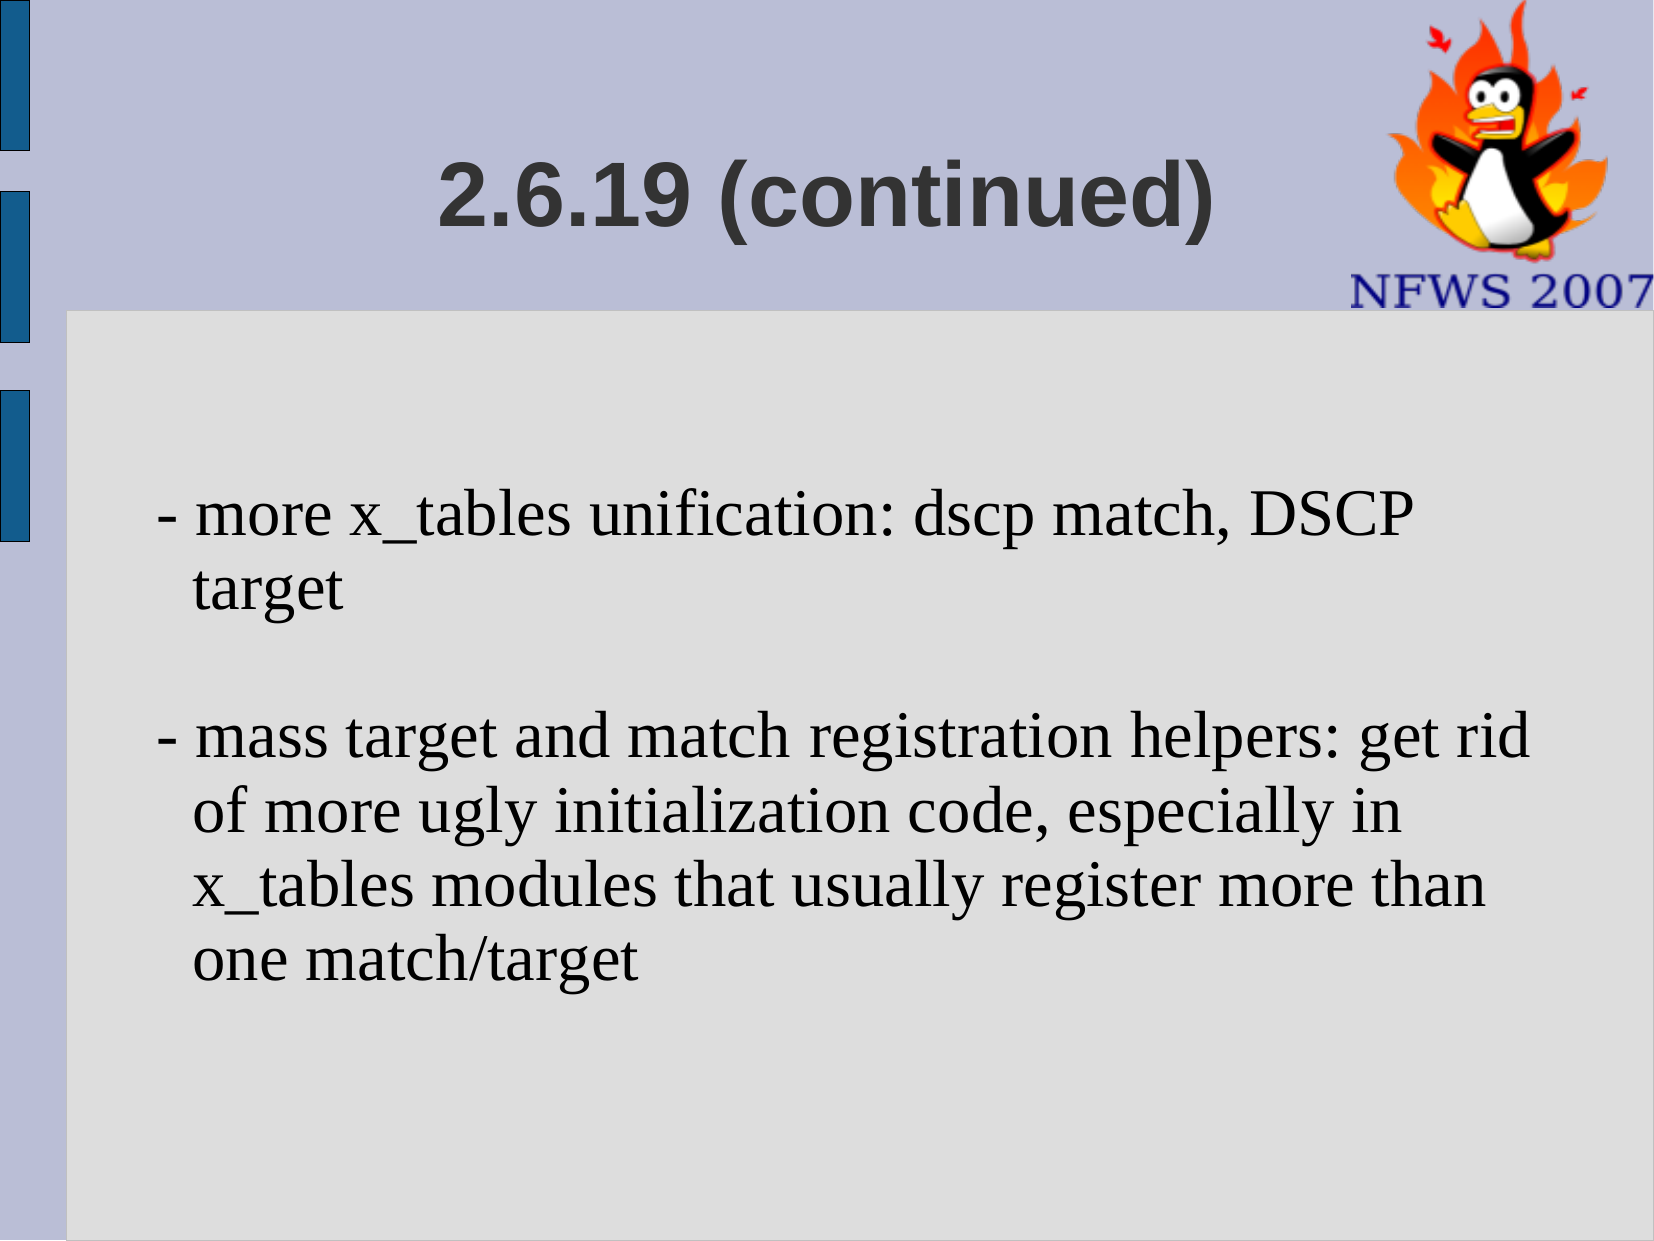

# 2.6.19 (continued)
- more x_tables unification: dscp match, DSCP target
- mass target and match registration helpers: get rid of more ugly initialization code, especially in x_tables modules that usually register more than one match/target